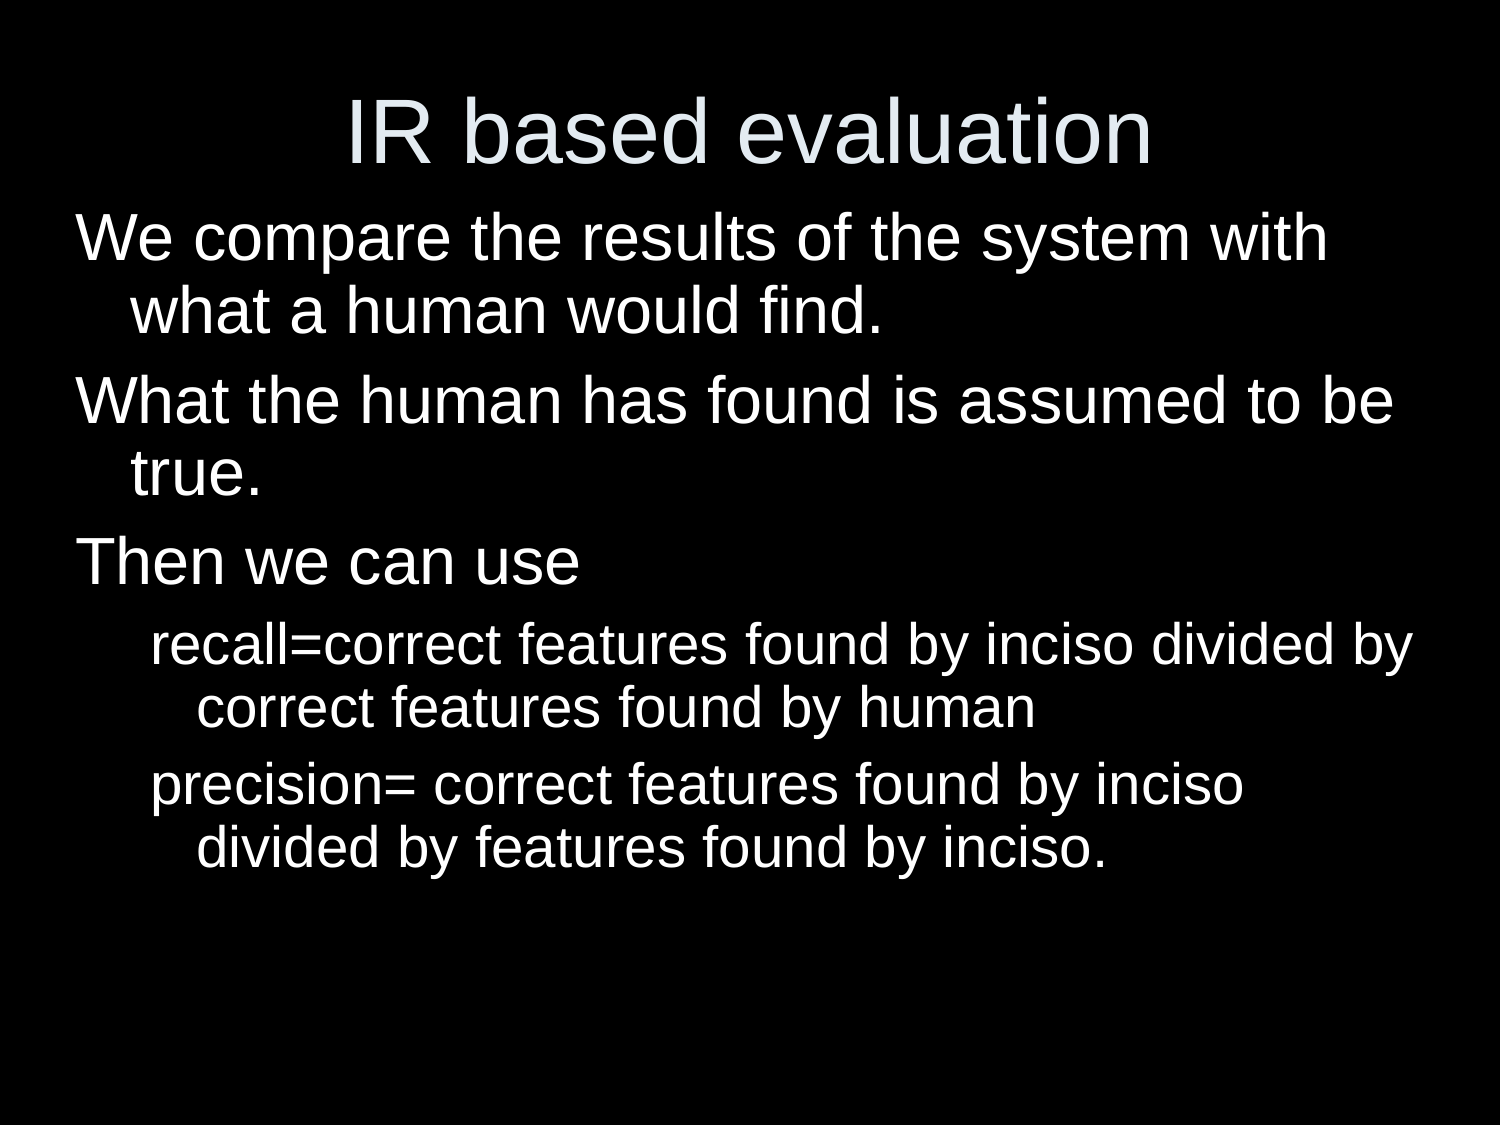

# IR based evaluation
We compare the results of the system with what a human would find.
What the human has found is assumed to be true.
Then we can use
recall=correct features found by inciso divided by correct features found by human
precision= correct features found by inciso divided by features found by inciso.